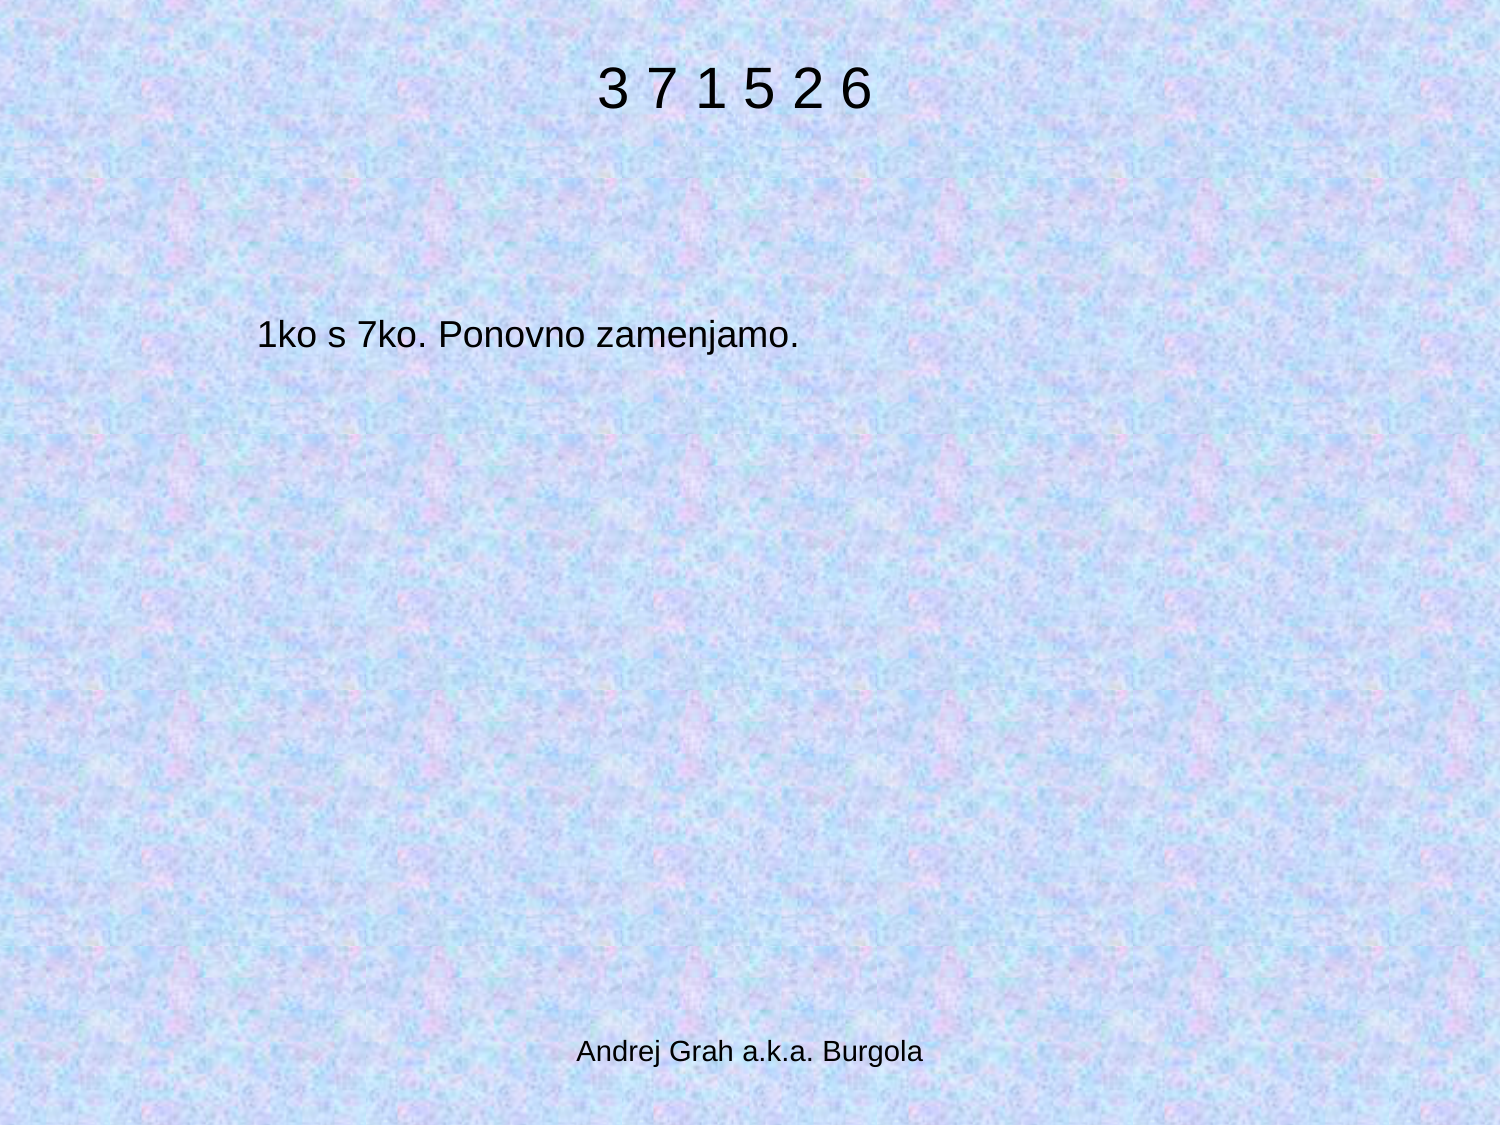

3 7 1 5 2 6
1ko s 7ko. Ponovno zamenjamo.
Andrej Grah a.k.a. Burgola